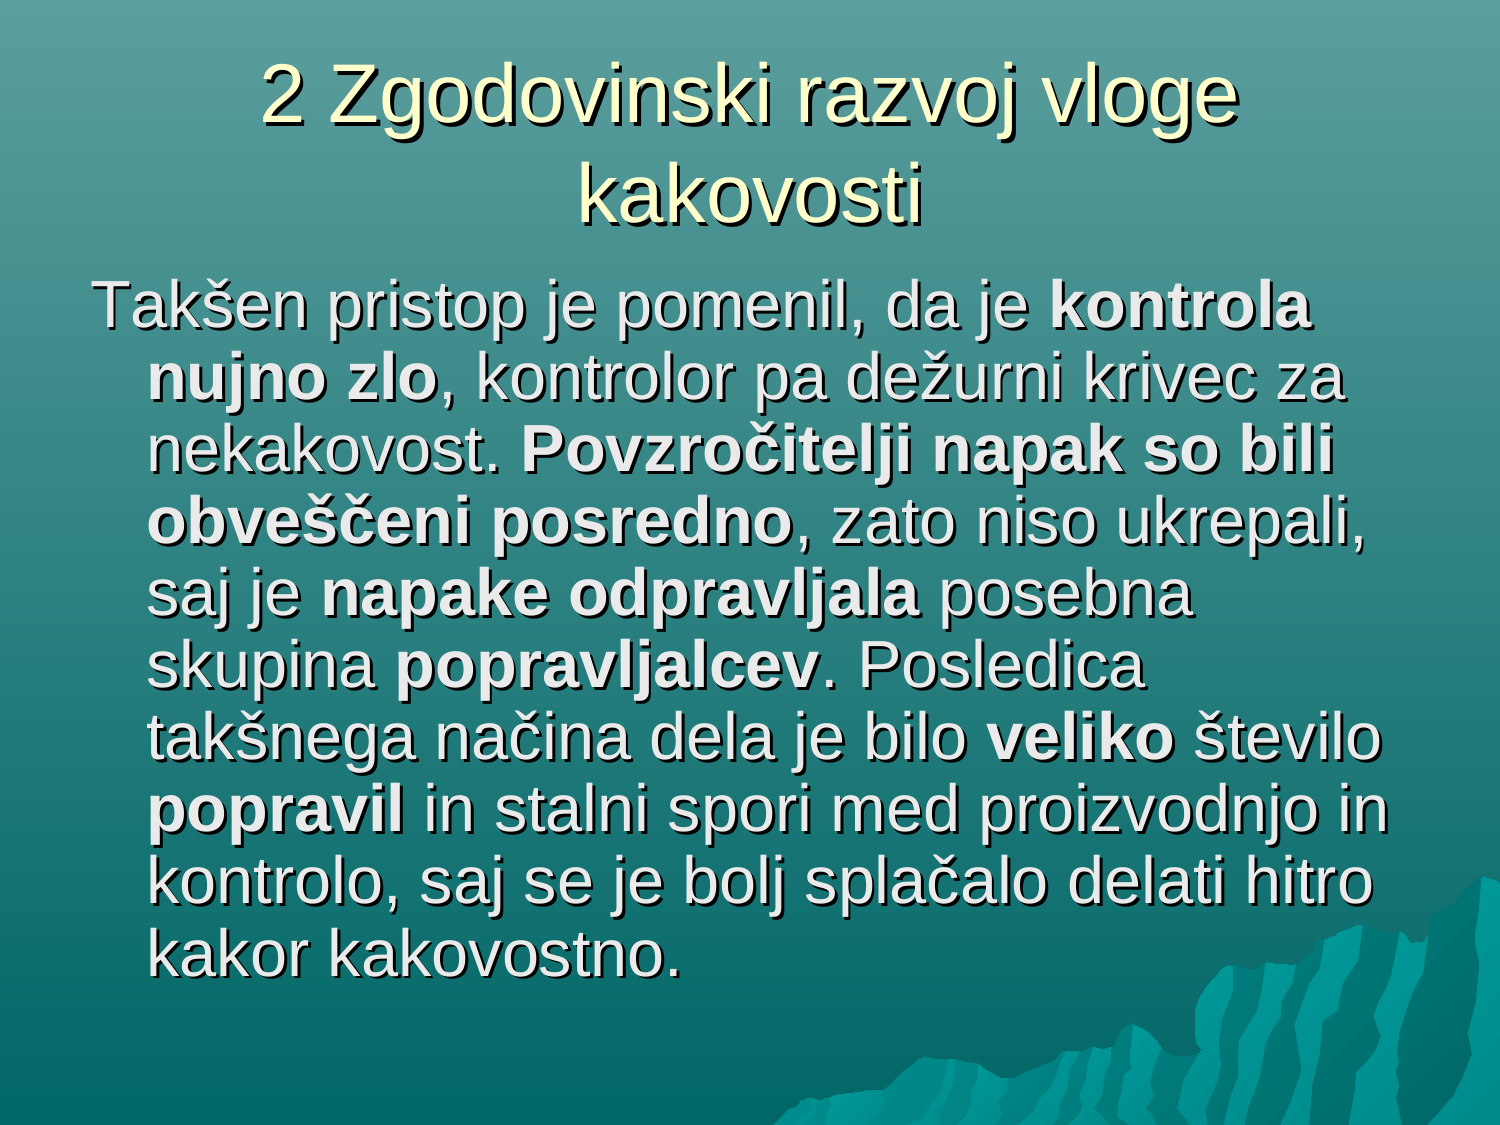

# 2 Zgodovinski razvoj vloge kakovosti
Takšen pristop je pomenil, da je kontrola nujno zlo, kontrolor pa dežurni krivec za nekakovost. Povzročitelji napak so bili obveščeni posredno, zato niso ukrepali, saj je napake odpravljala posebna skupina popravljalcev. Posledica takšnega načina dela je bilo veliko število popravil in stalni spori med proizvodnjo in kontrolo, saj se je bolj splačalo delati hitro kakor kakovostno.